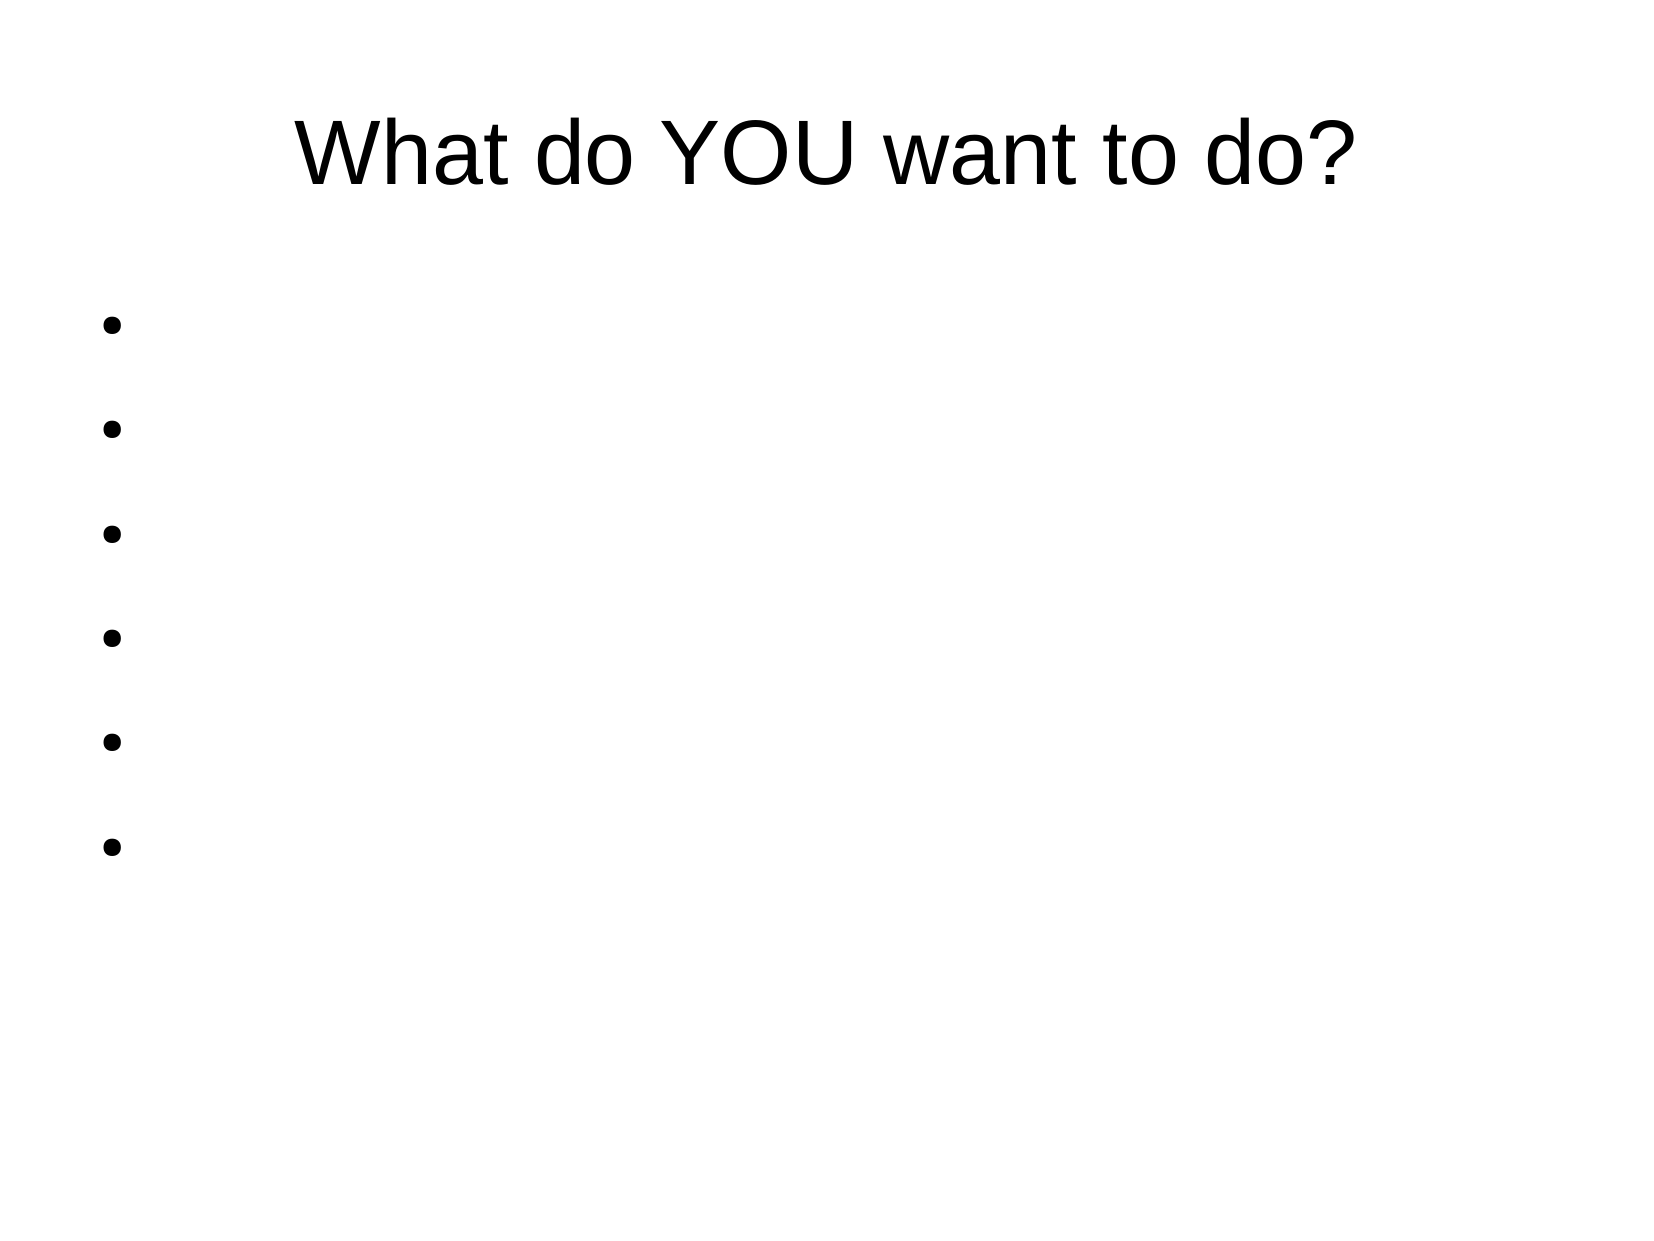

# What do YOU want to do?